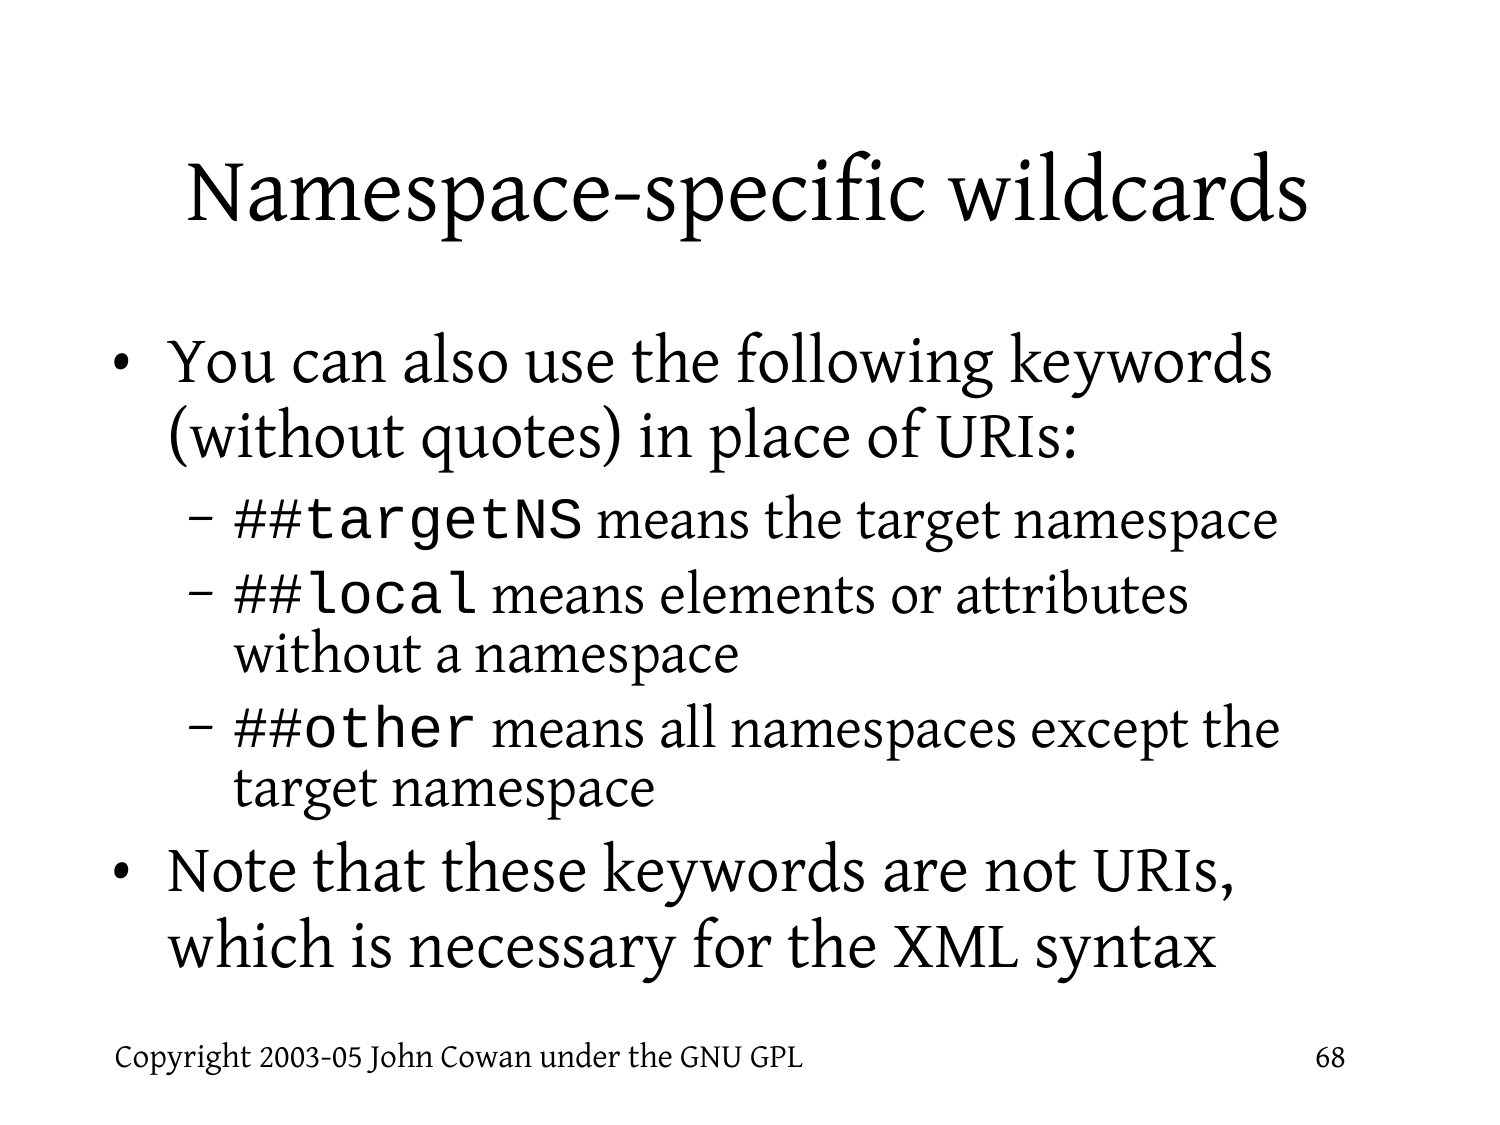

# Namespace-specific wildcards
You can also use the following keywords (without quotes) in place of URIs:
##targetNS means the target namespace
##local means elements or attributes without a namespace
##other means all namespaces except the target namespace
Note that these keywords are not URIs, which is necessary for the XML syntax